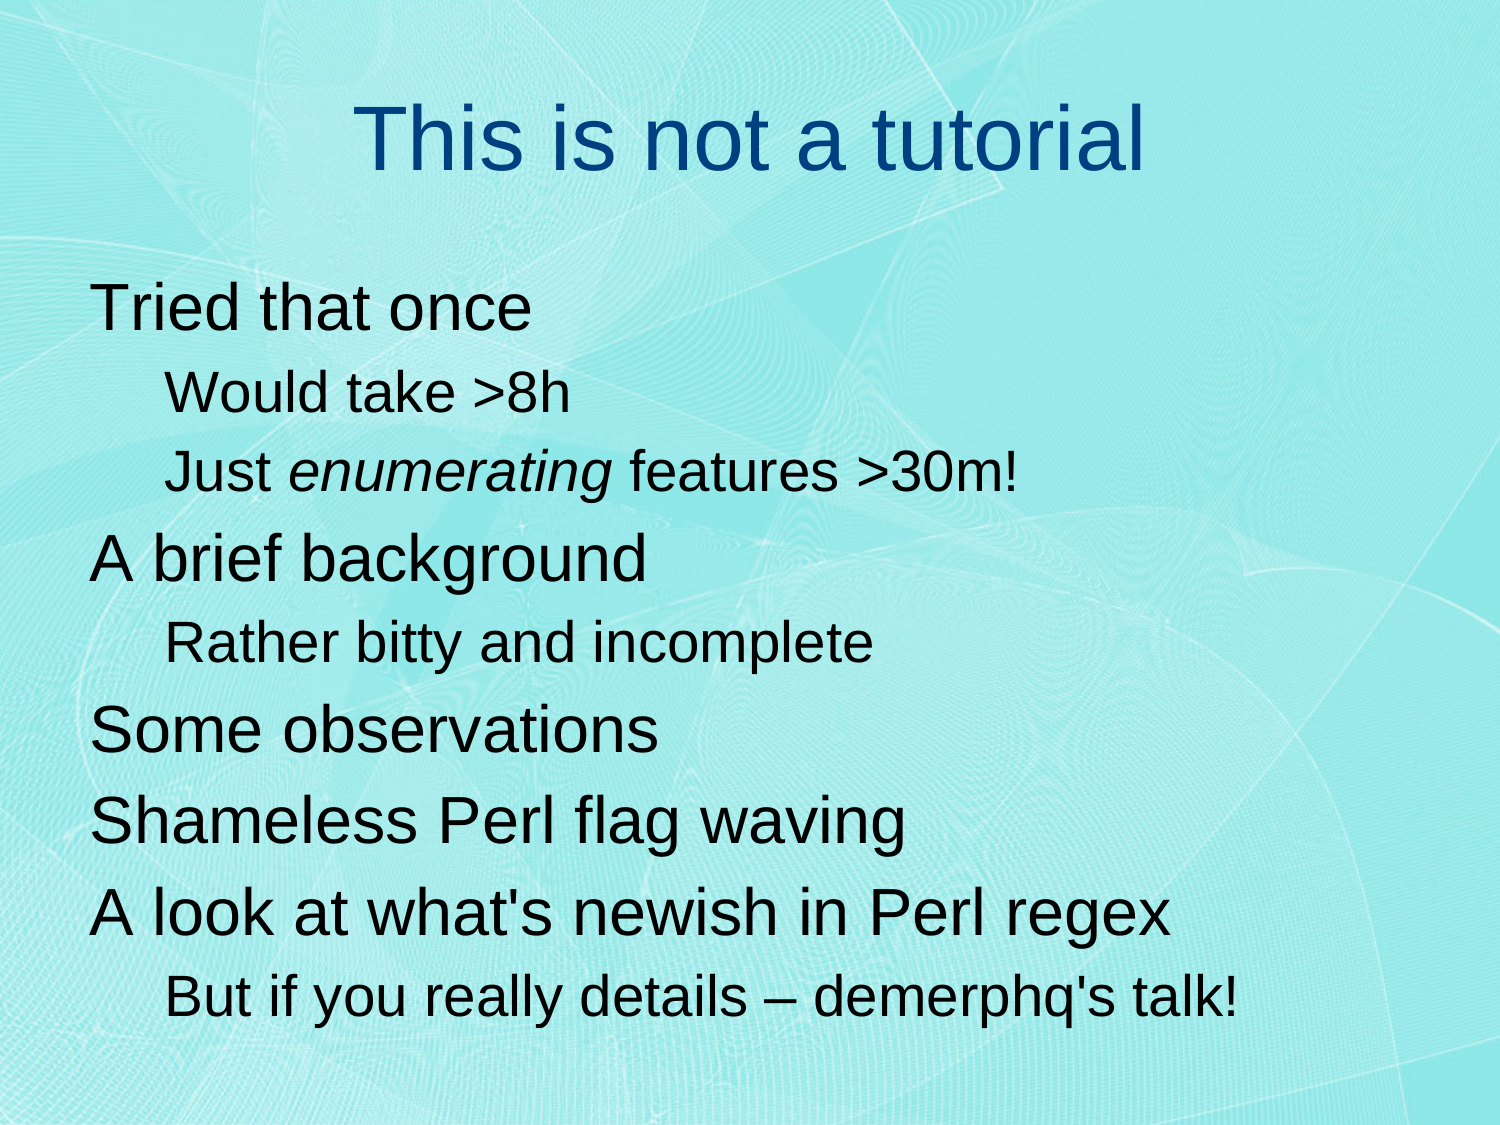

# This is not a tutorial
Tried that once
Would take >8h
Just enumerating features >30m!
A brief background
Rather bitty and incomplete
Some observations
Shameless Perl flag waving
A look at what's newish in Perl regex
But if you really details – demerphq's talk!